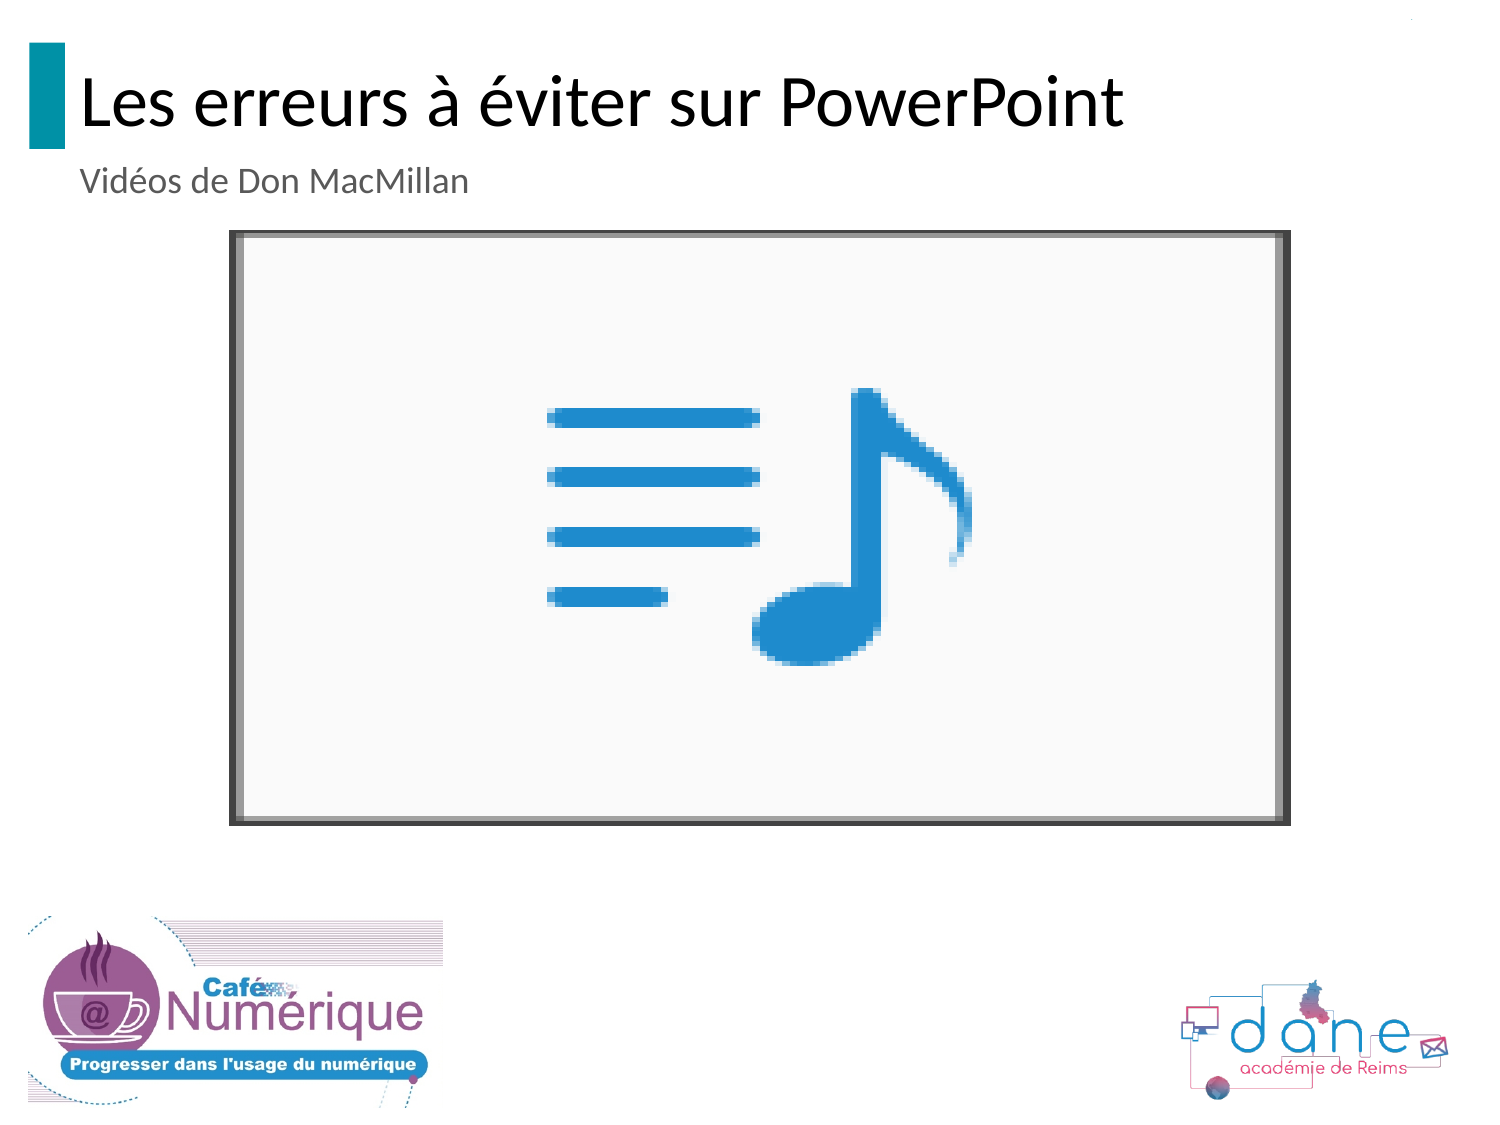

# Les erreurs à éviter sur PowerPoint
Vidéos de Don MacMillan